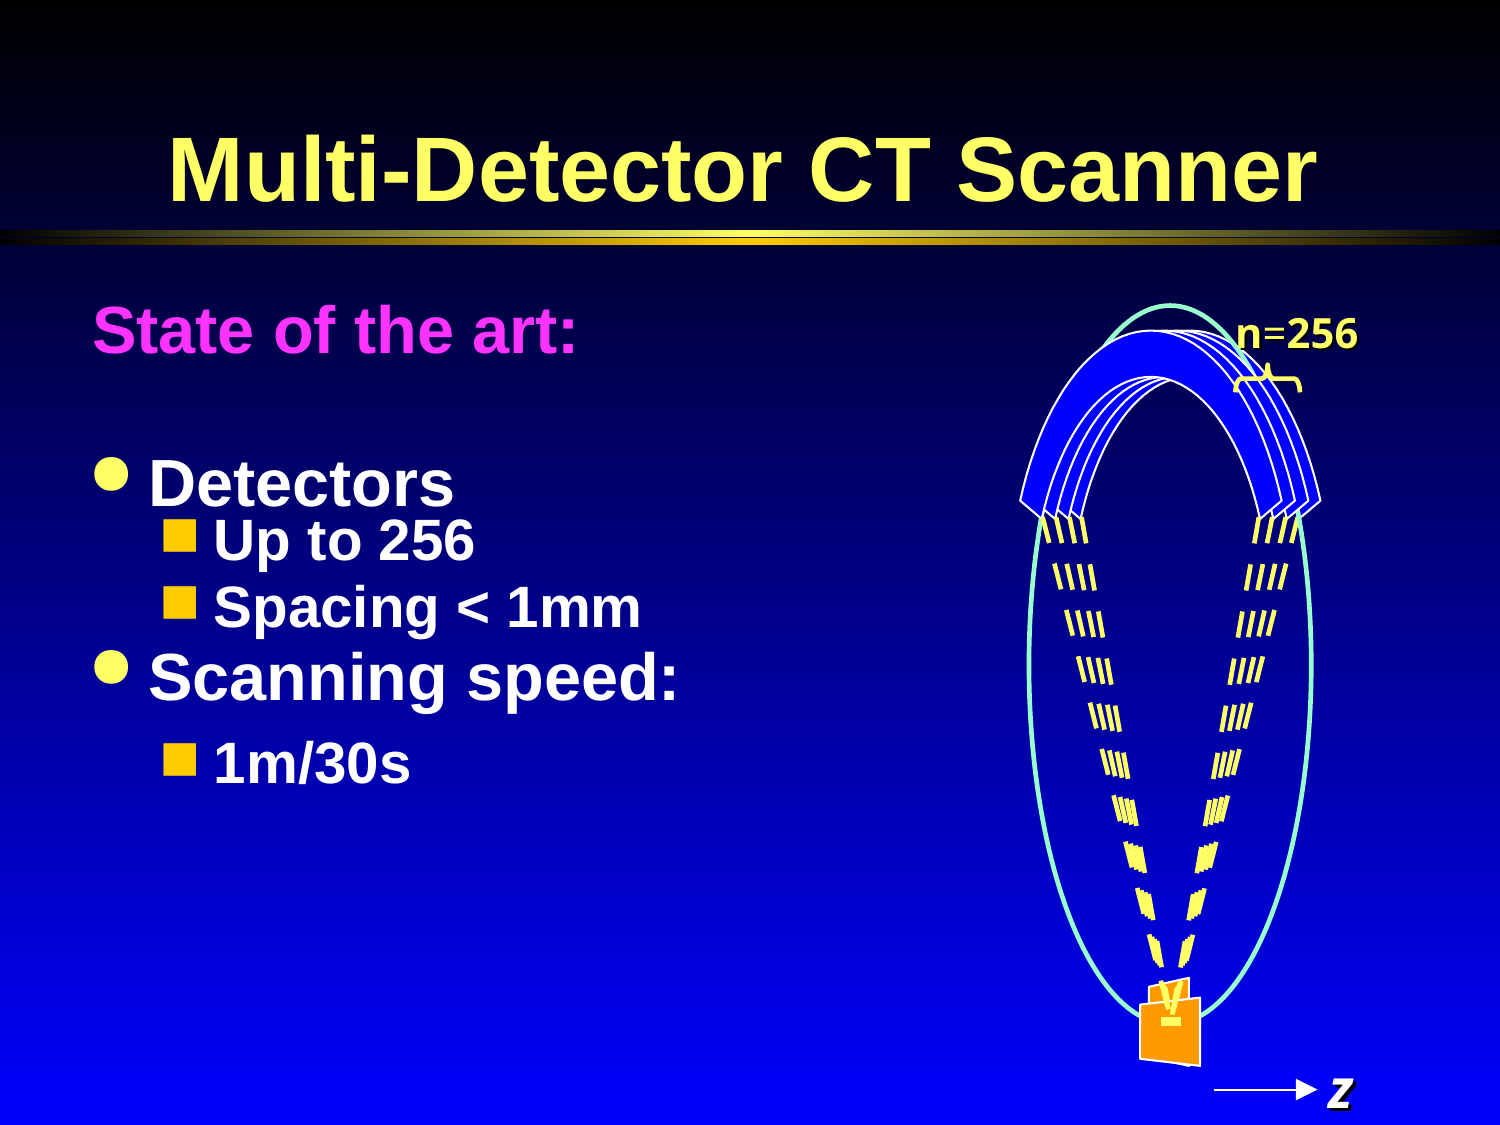

# Multi-Detector CT Scanner
n=256
State of the art:
Detectors
Up to 256
Spacing < 1mm
Scanning speed:
1m/30s
z